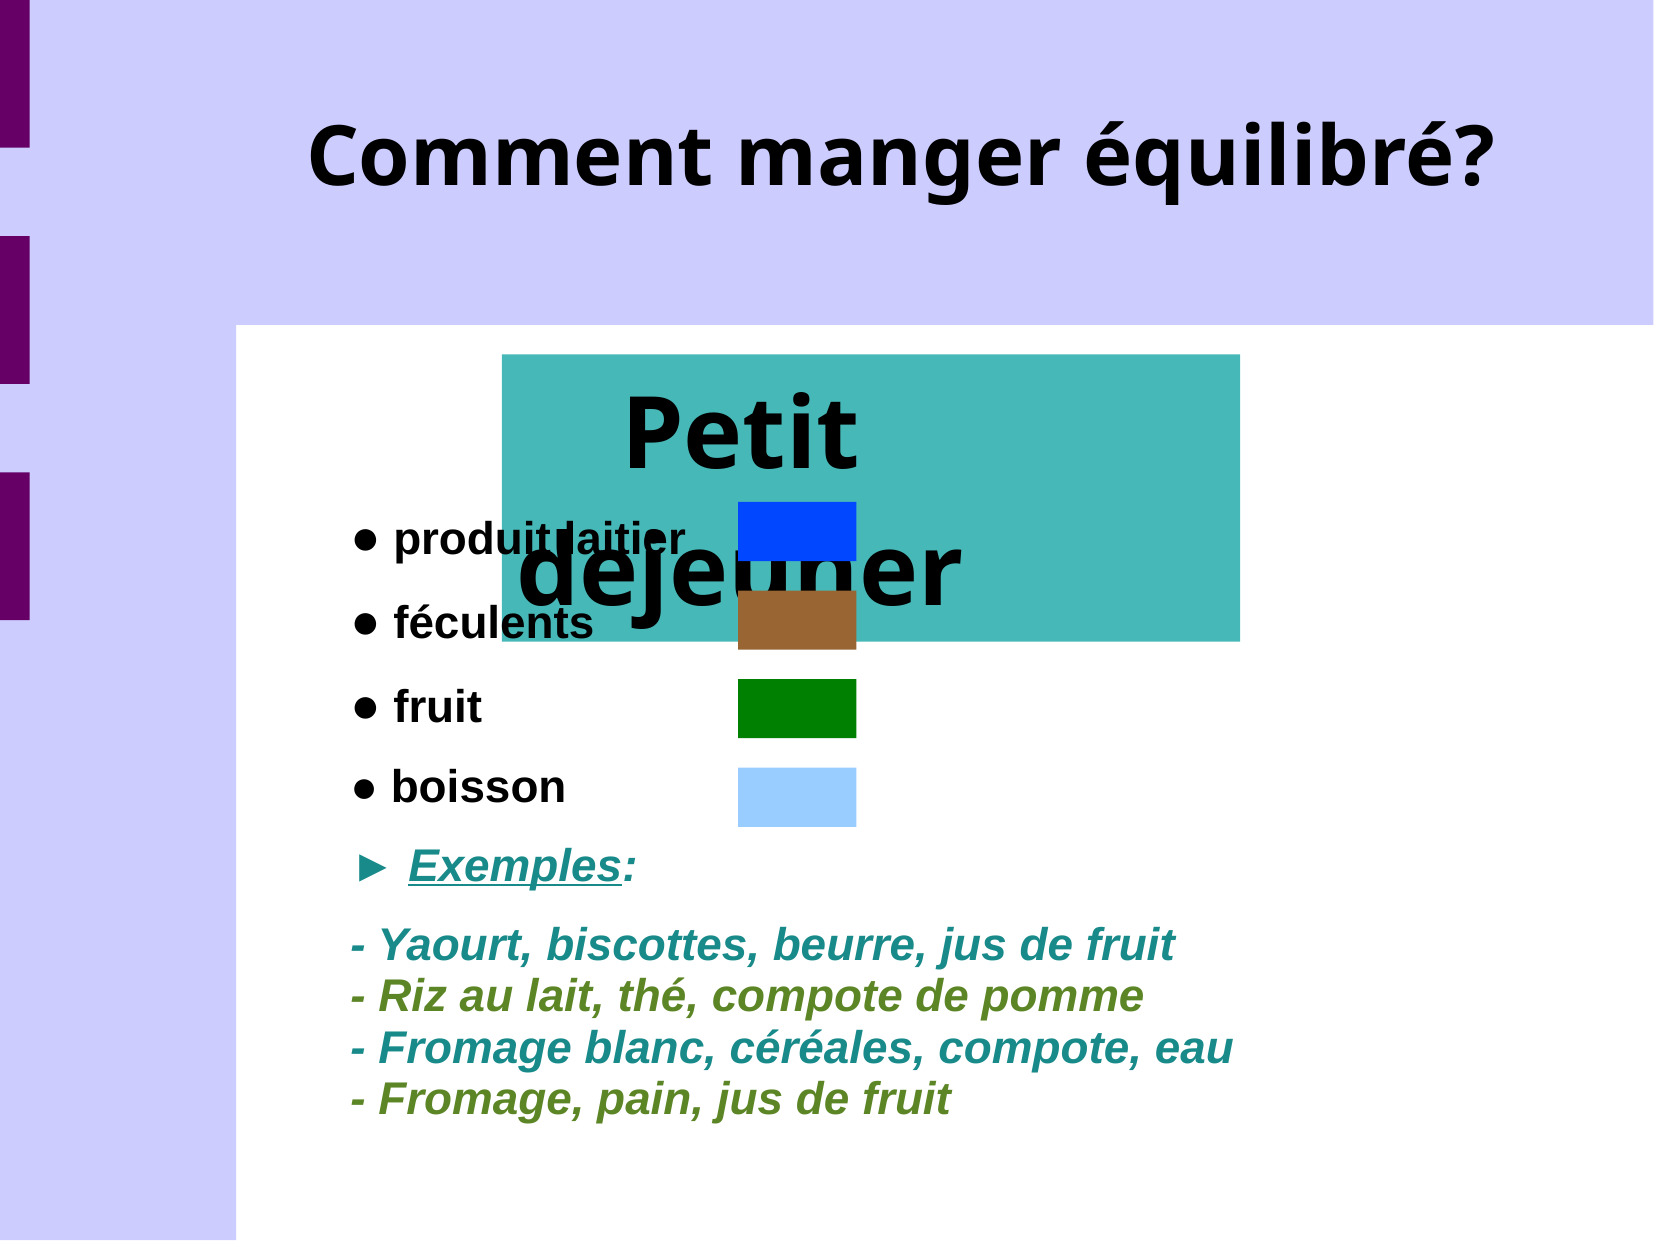

Comment manger équilibré?
Petit dejeuner
● produit laitier
● féculents
● fruit
● boisson
► Exemples:
- Yaourt, biscottes, beurre, jus de fruit
- Riz au lait, thé, compote de pomme
- Fromage blanc, céréales, compote, eau
- Fromage, pain, jus de fruit